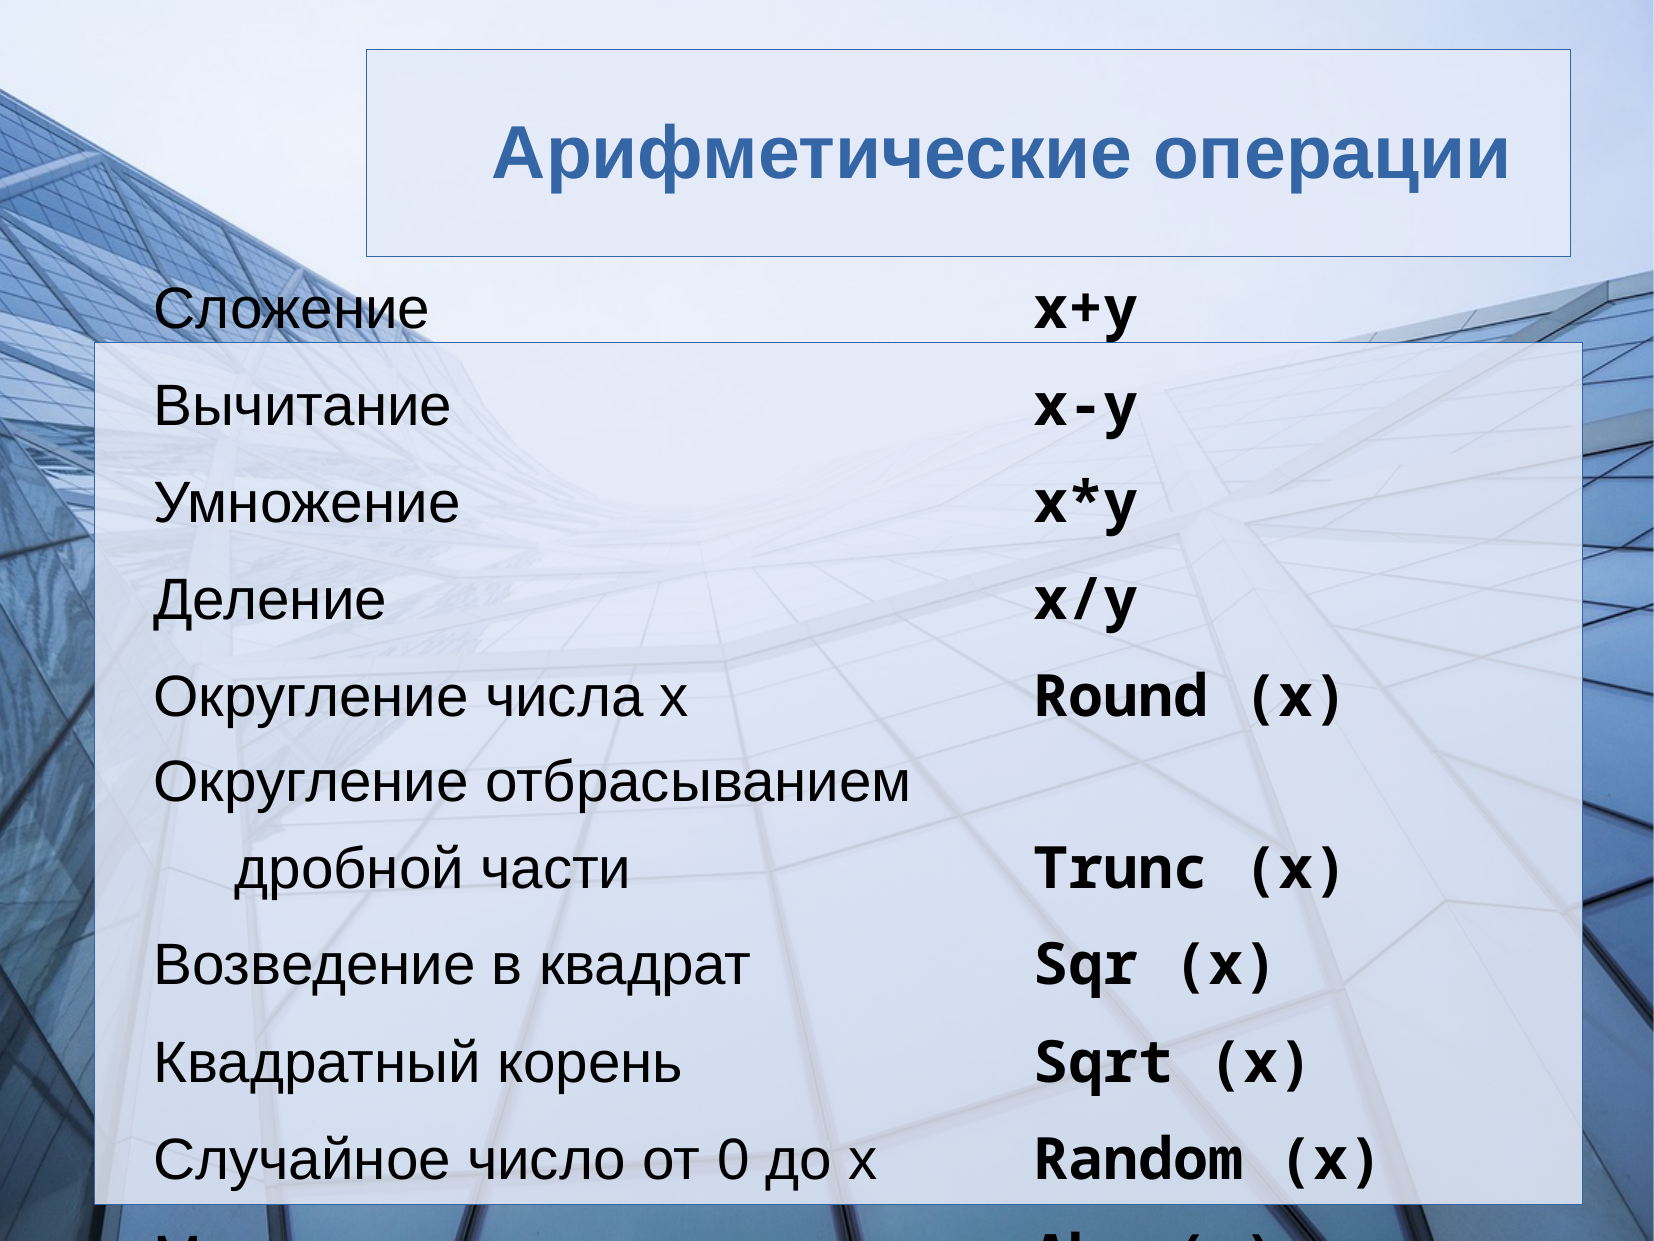

# Арифметические операции
Сложение	x+y
Вычитание	x-y
Умножение	x*y
Деление	x/y
Округление числа х	Round (x)
Округление отбрасыванием
 дробной части	Trunc (x)
Возведение в квадрат	Sqr (x)
Квадратный корень	Sqrt (x)
Случайное число от 0 до х	Random (х)
Модуль x	Abs (x)